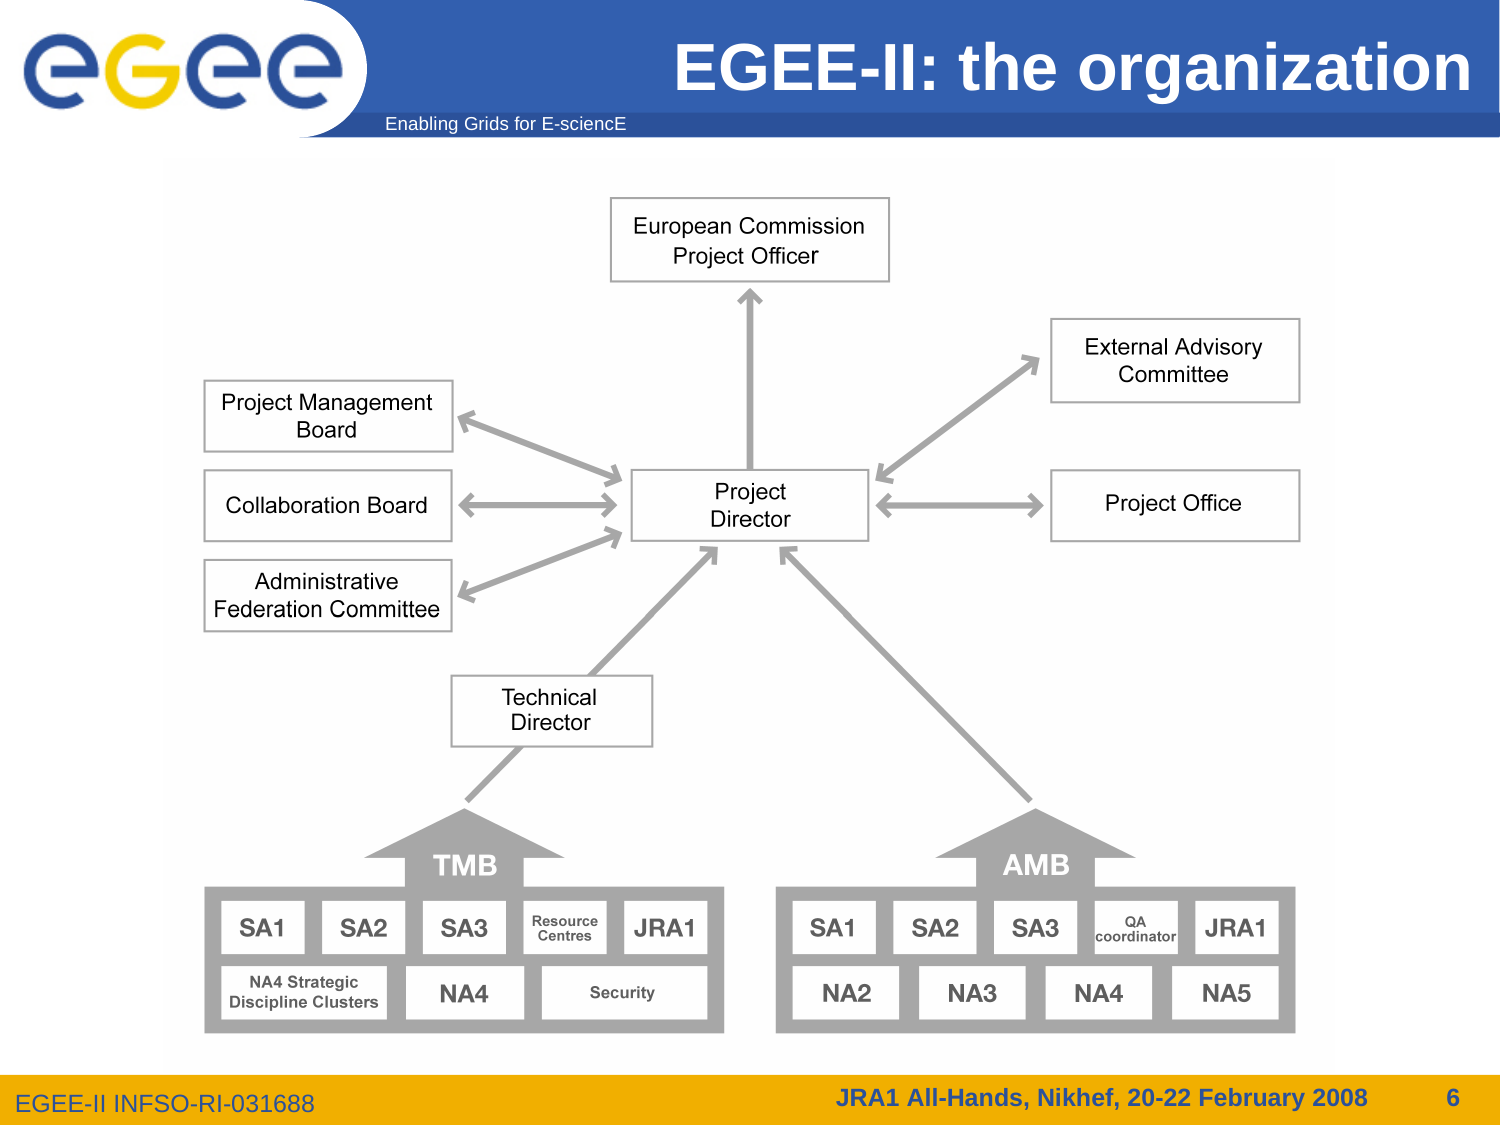

# EGEE-II: the organization
JRA1 All-Hands, Nikhef, 20-22 February 2008
6